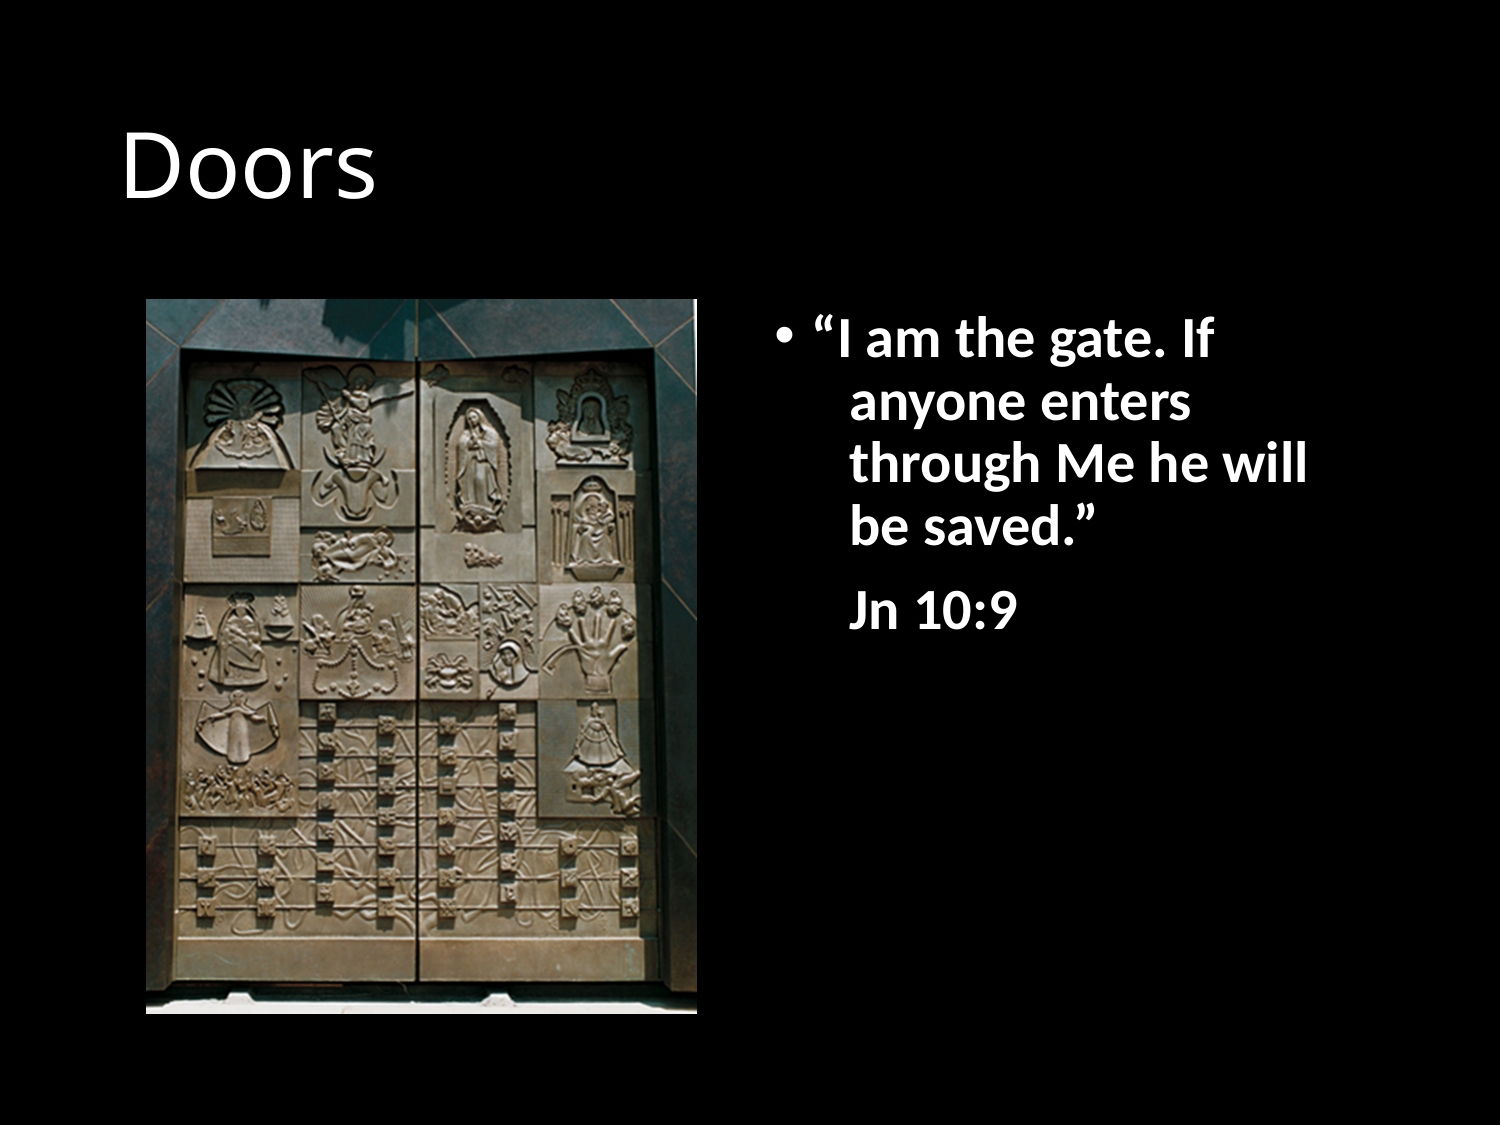

# Doors
“I am the gate. If anyone enters through Me he will be saved.”
	Jn 10:9